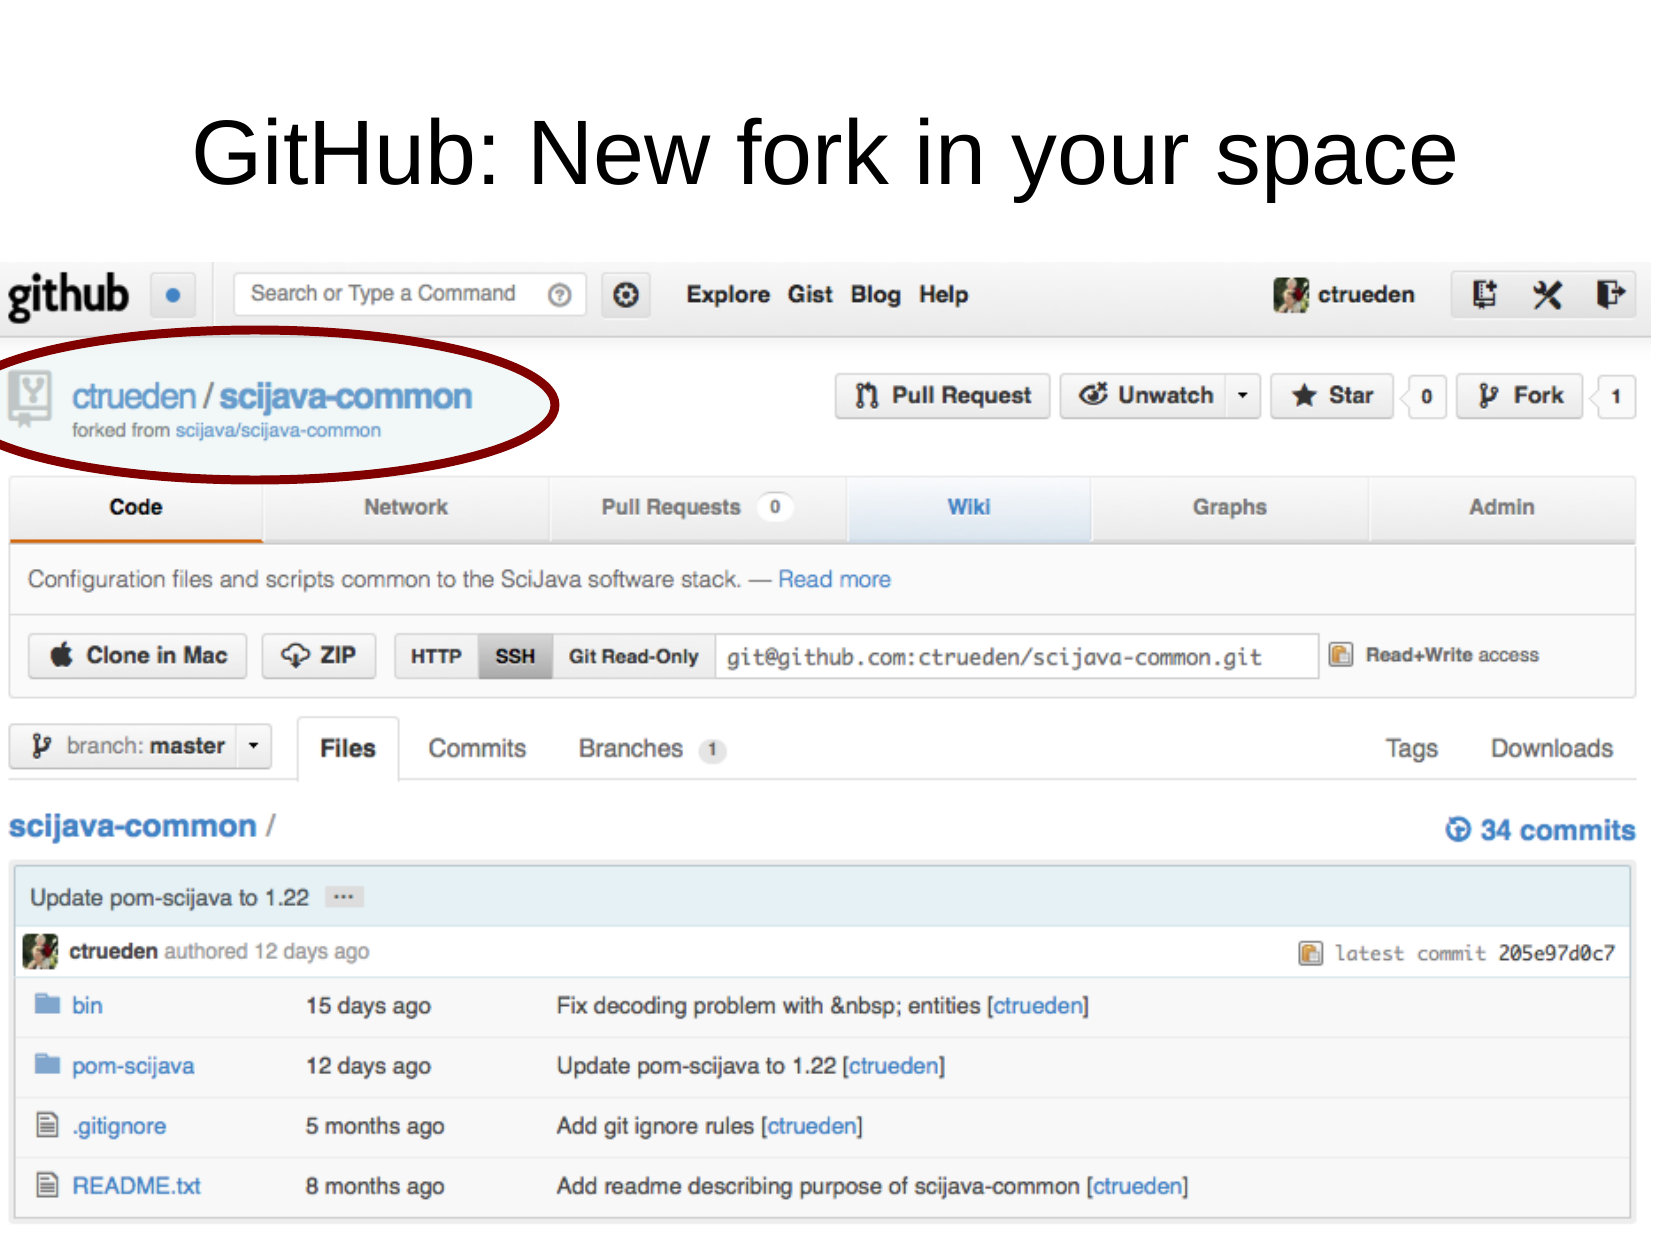

# GitHub: New fork in your space